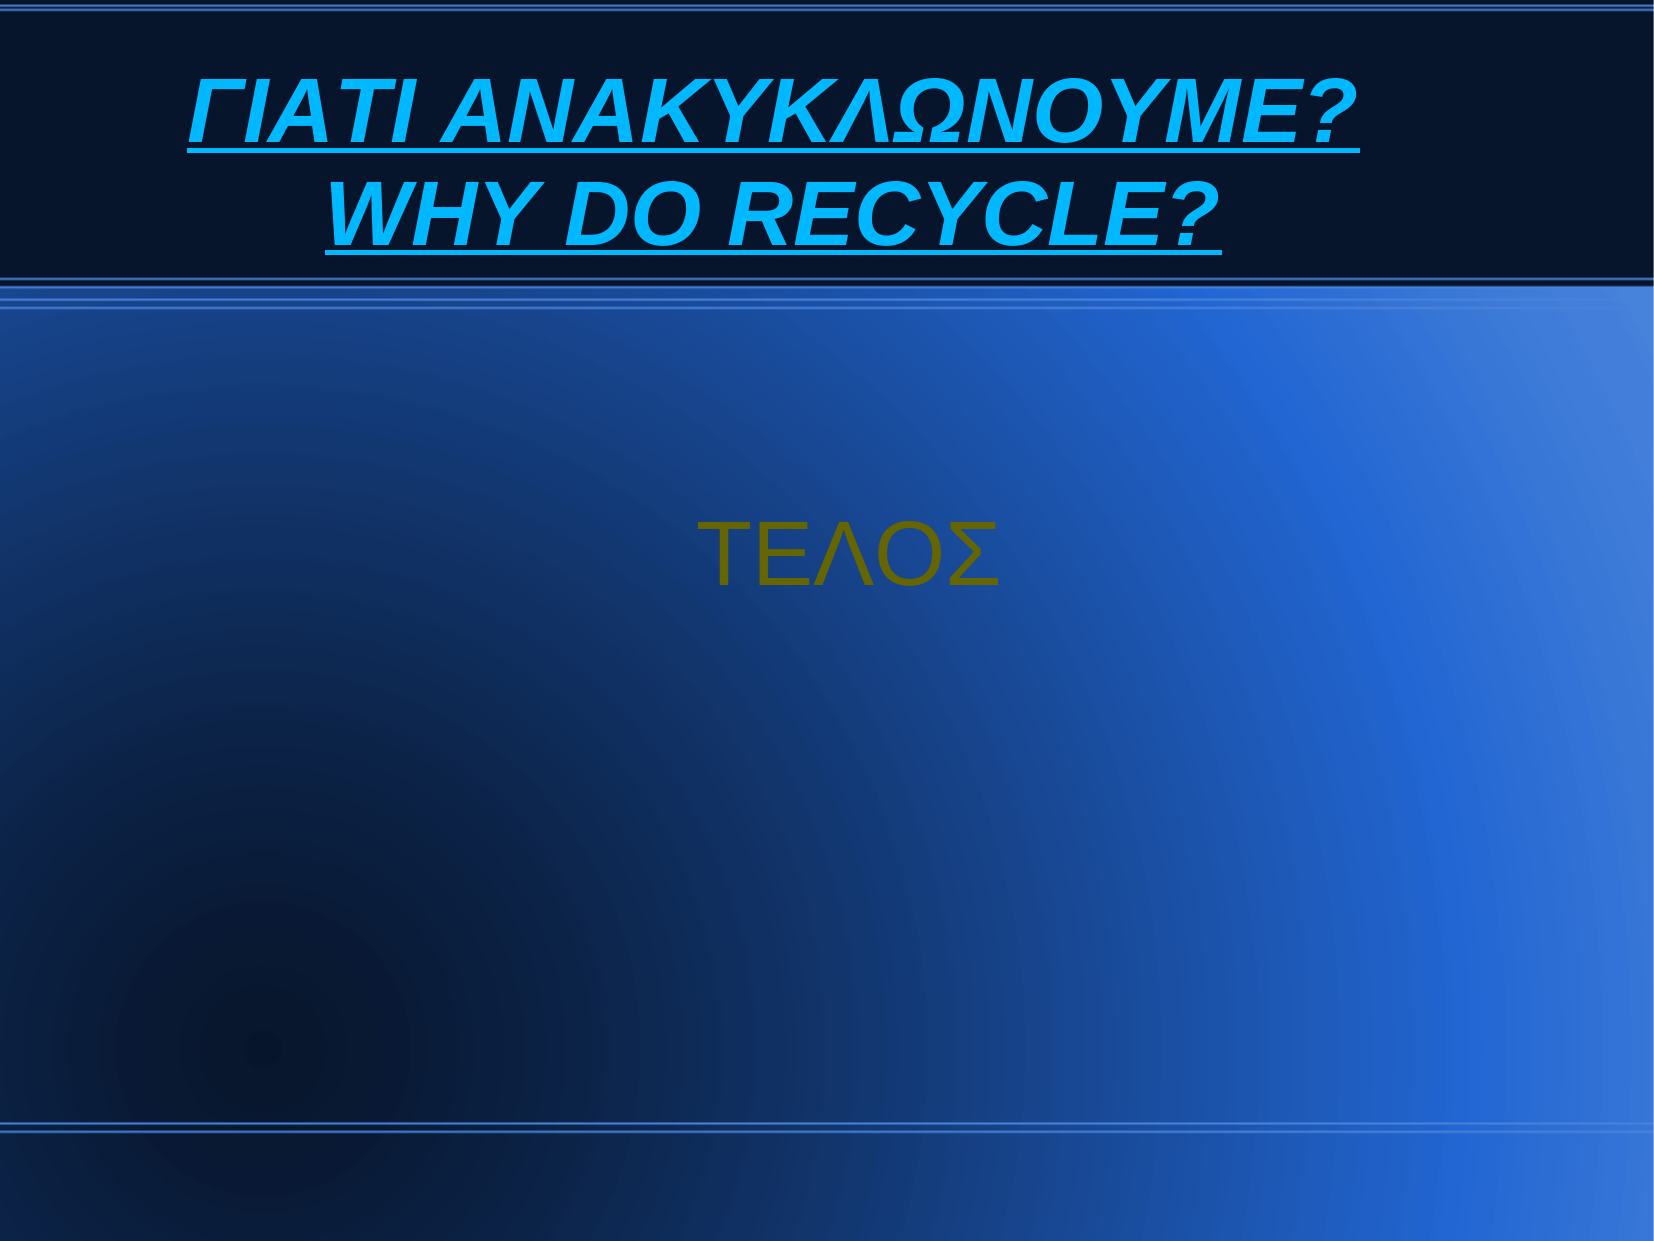

# ΓΙΑΤΙ ΑΝΑΚΥΚΛΩΝΟΥΜΕ? WHY DO RECYCLE?​
 ΤΕΛΟΣ